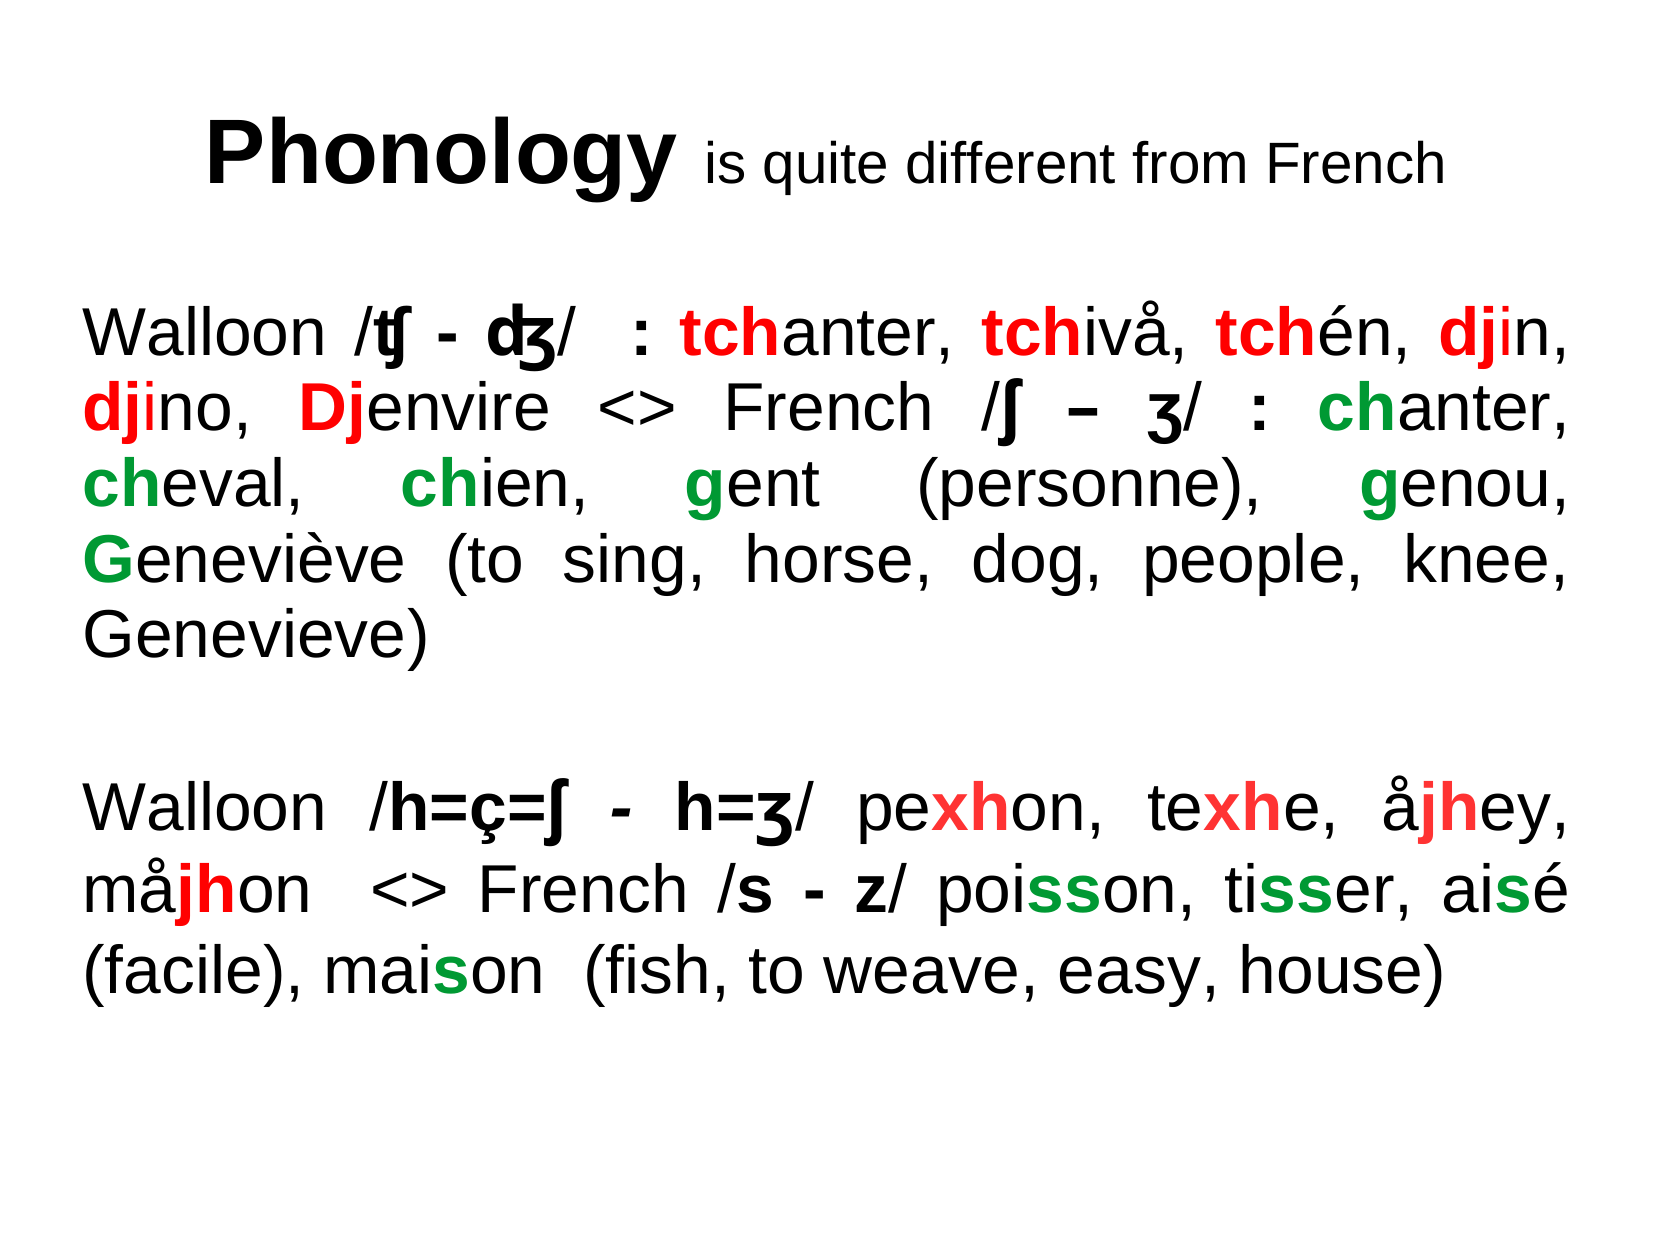

# Phonology is quite different from French
Walloon /ʧ - ʤ/ : tchanter, tchivå, tchén, djin, djino, Djenvire <> French /ʃ – ʒ/ : chanter, cheval, chien, gent (personne), genou, Geneviève (to sing, horse, dog, people, knee, Genevieve)
Walloon /h=ç=ʃ - h=ʒ/ pexhon, texhe, åjhey, måjhon <> French /s - z/ poisson, tisser, aisé (facile), maison (fish, to weave, easy, house)